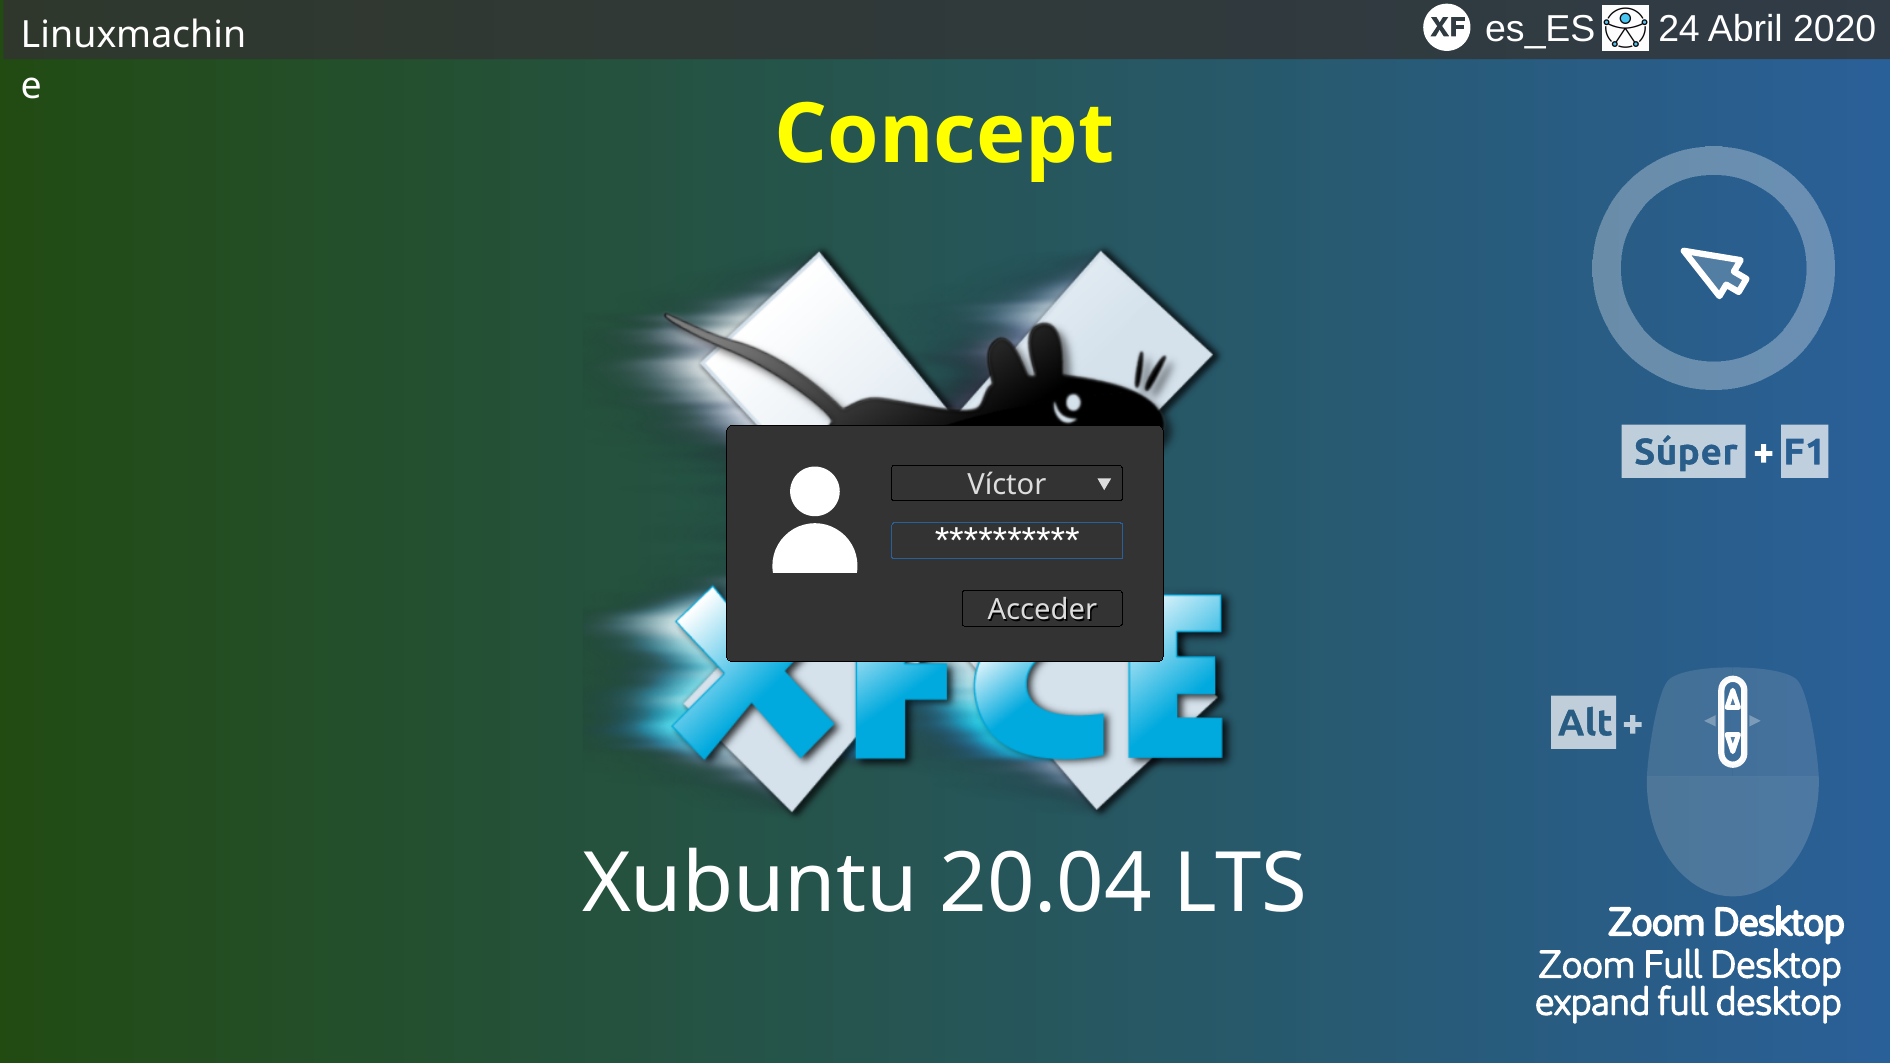

Linuxmachine
es_ES 24 Abril 2020
Concept
Víctor
**********
Acceder
Xubuntu 20.04 LTS